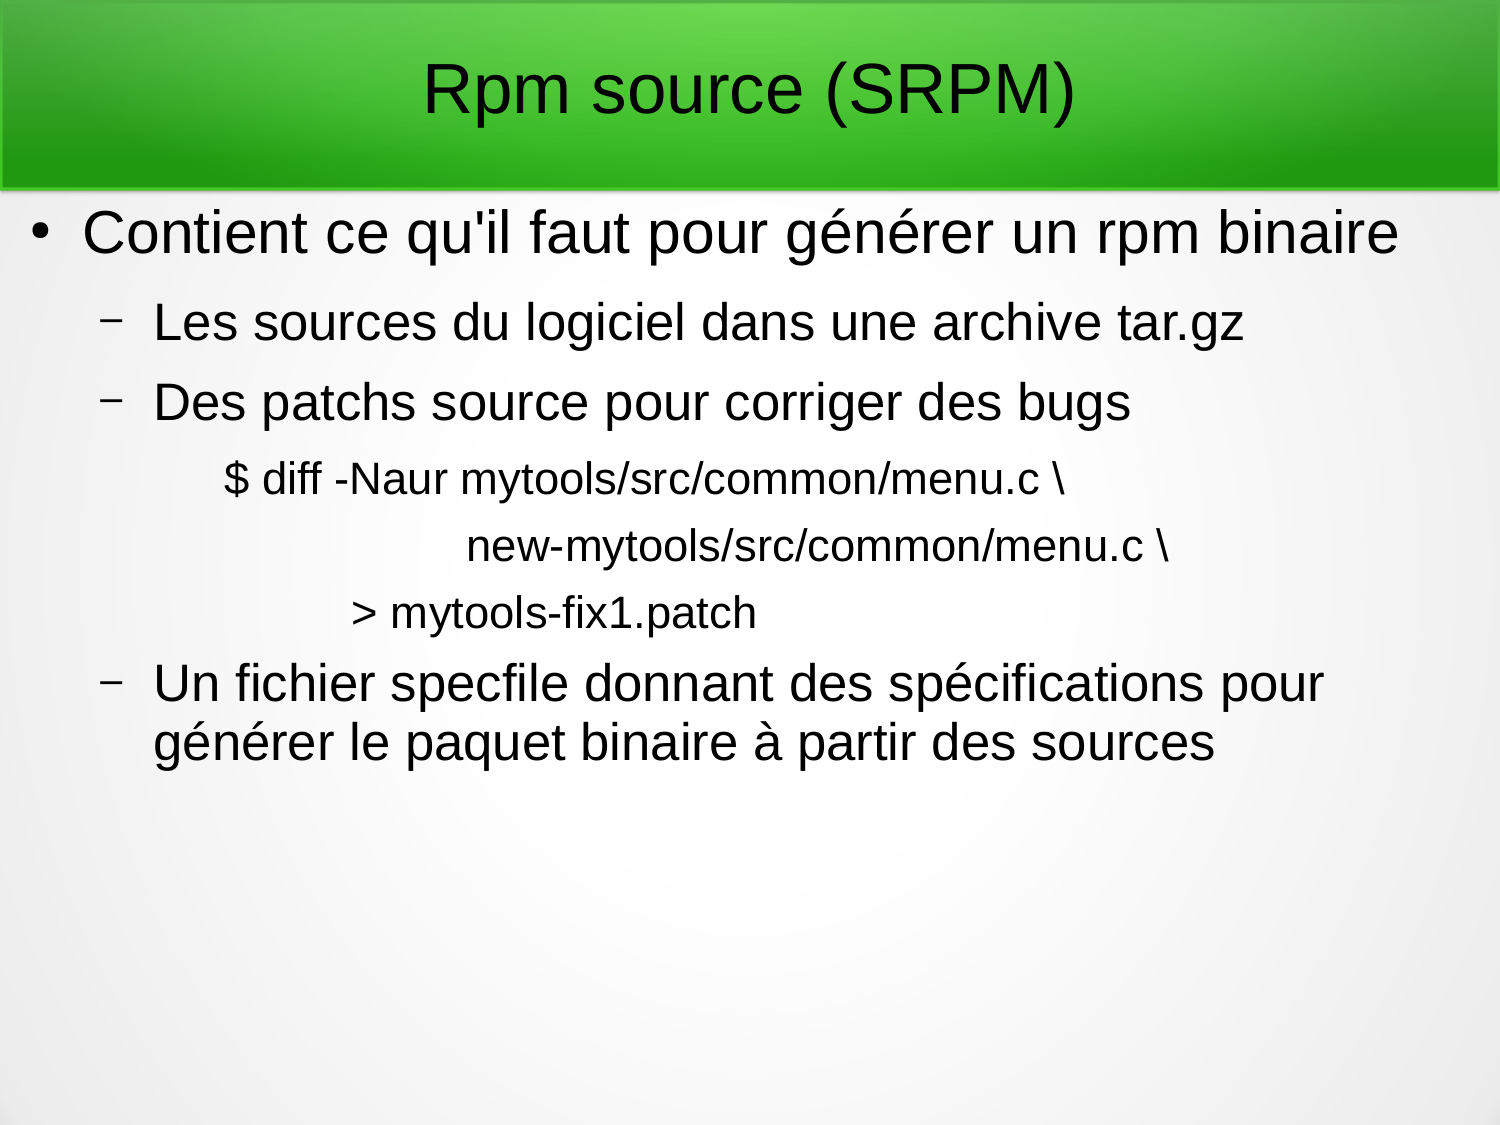

# Rpm source (SRPM)
Contient ce qu'il faut pour générer un rpm binaire
Les sources du logiciel dans une archive tar.gz
Des patchs source pour corriger des bugs
$ diff -Naur mytools/src/common/menu.c \
 new-mytools/src/common/menu.c \
 > mytools-fix1.patch
Un fichier specfile donnant des spécifications pour générer le paquet binaire à partir des sources